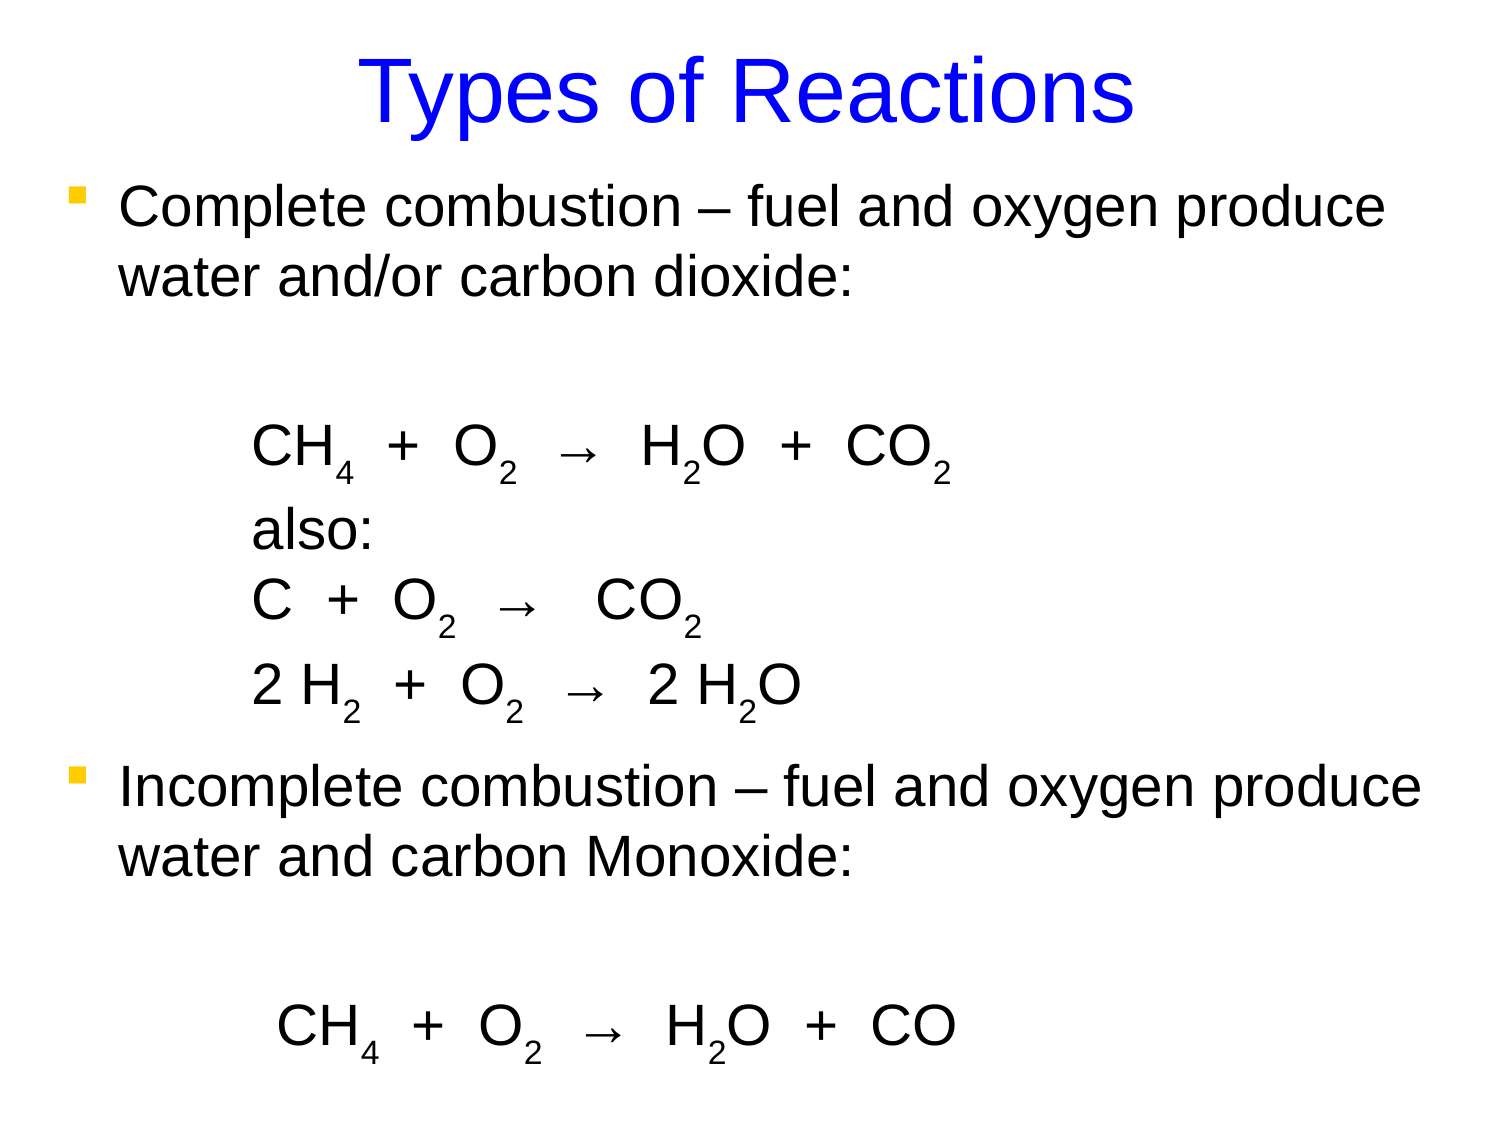

# Types of Reactions
Complete combustion – fuel and oxygen produce water and/or carbon dioxide:
CH4 + O2 → H2O + CO2
also:
C + O2 → CO2
2 H2 + O2 → 2 H2O
Incomplete combustion – fuel and oxygen produce water and carbon Monoxide:
CH4 + O2 → H2O + CO